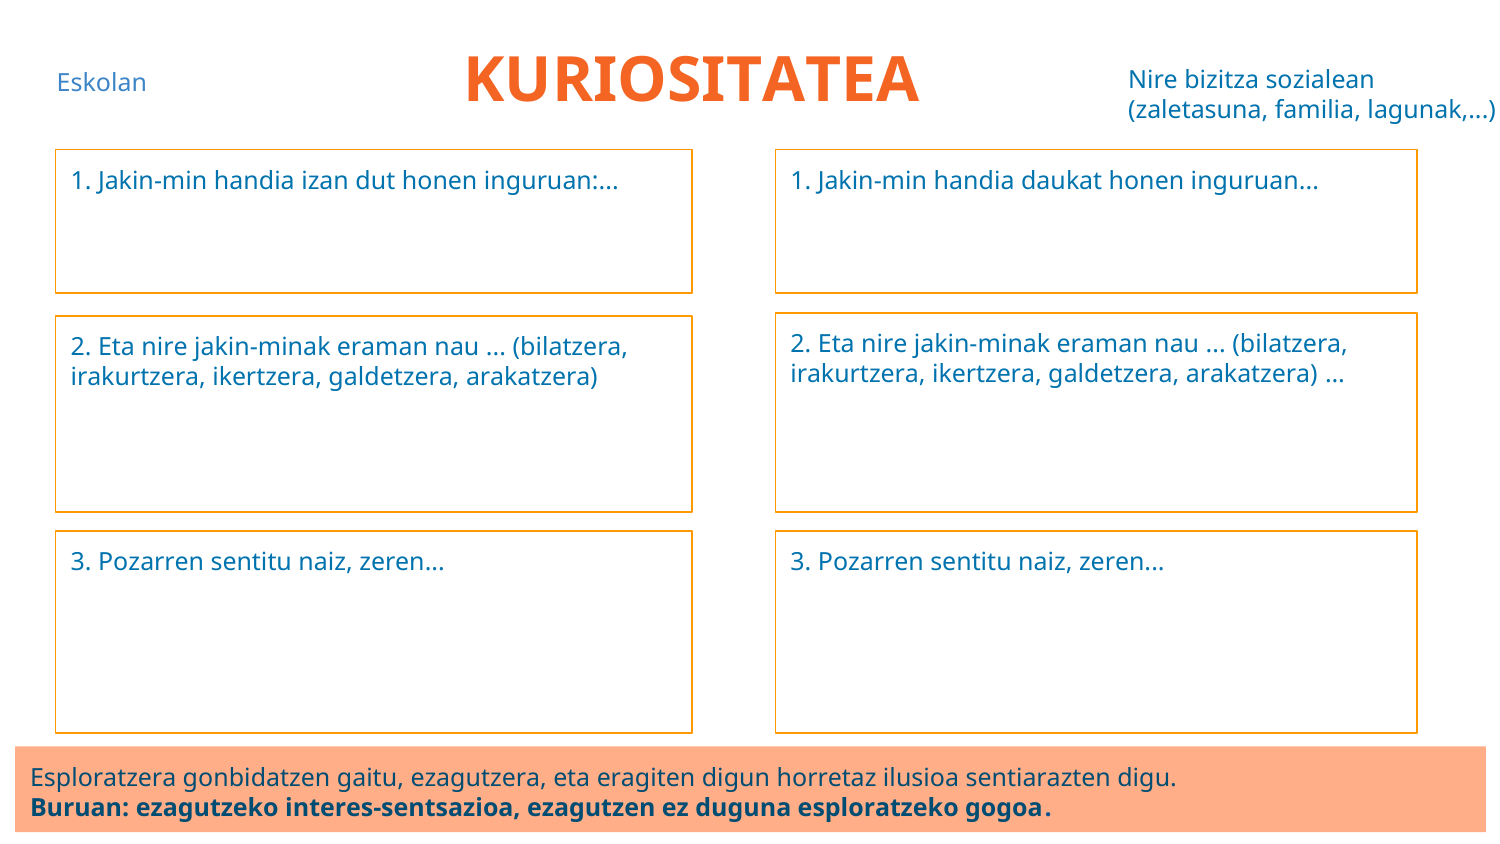

# KURIOSITATEA
Eskolan
Nire bizitza sozialean
(zaletasuna, familia, lagunak,...)
1. Jakin-min handia izan dut honen inguruan:...
1. Jakin-min handia daukat honen inguruan...
2. Eta nire jakin-minak eraman nau ... (bilatzera, irakurtzera, ikertzera, galdetzera, arakatzera) …
2. Eta nire jakin-minak eraman nau ... (bilatzera, irakurtzera, ikertzera, galdetzera, arakatzera)
3. Pozarren sentitu naiz, zeren...
3. Pozarren sentitu naiz, zeren...
Esploratzera gonbidatzen gaitu, ezagutzera, eta eragiten digun horretaz ilusioa sentiarazten digu.
Buruan: ezagutzeko interes-sentsazioa, ezagutzen ez duguna esploratzeko gogoa.